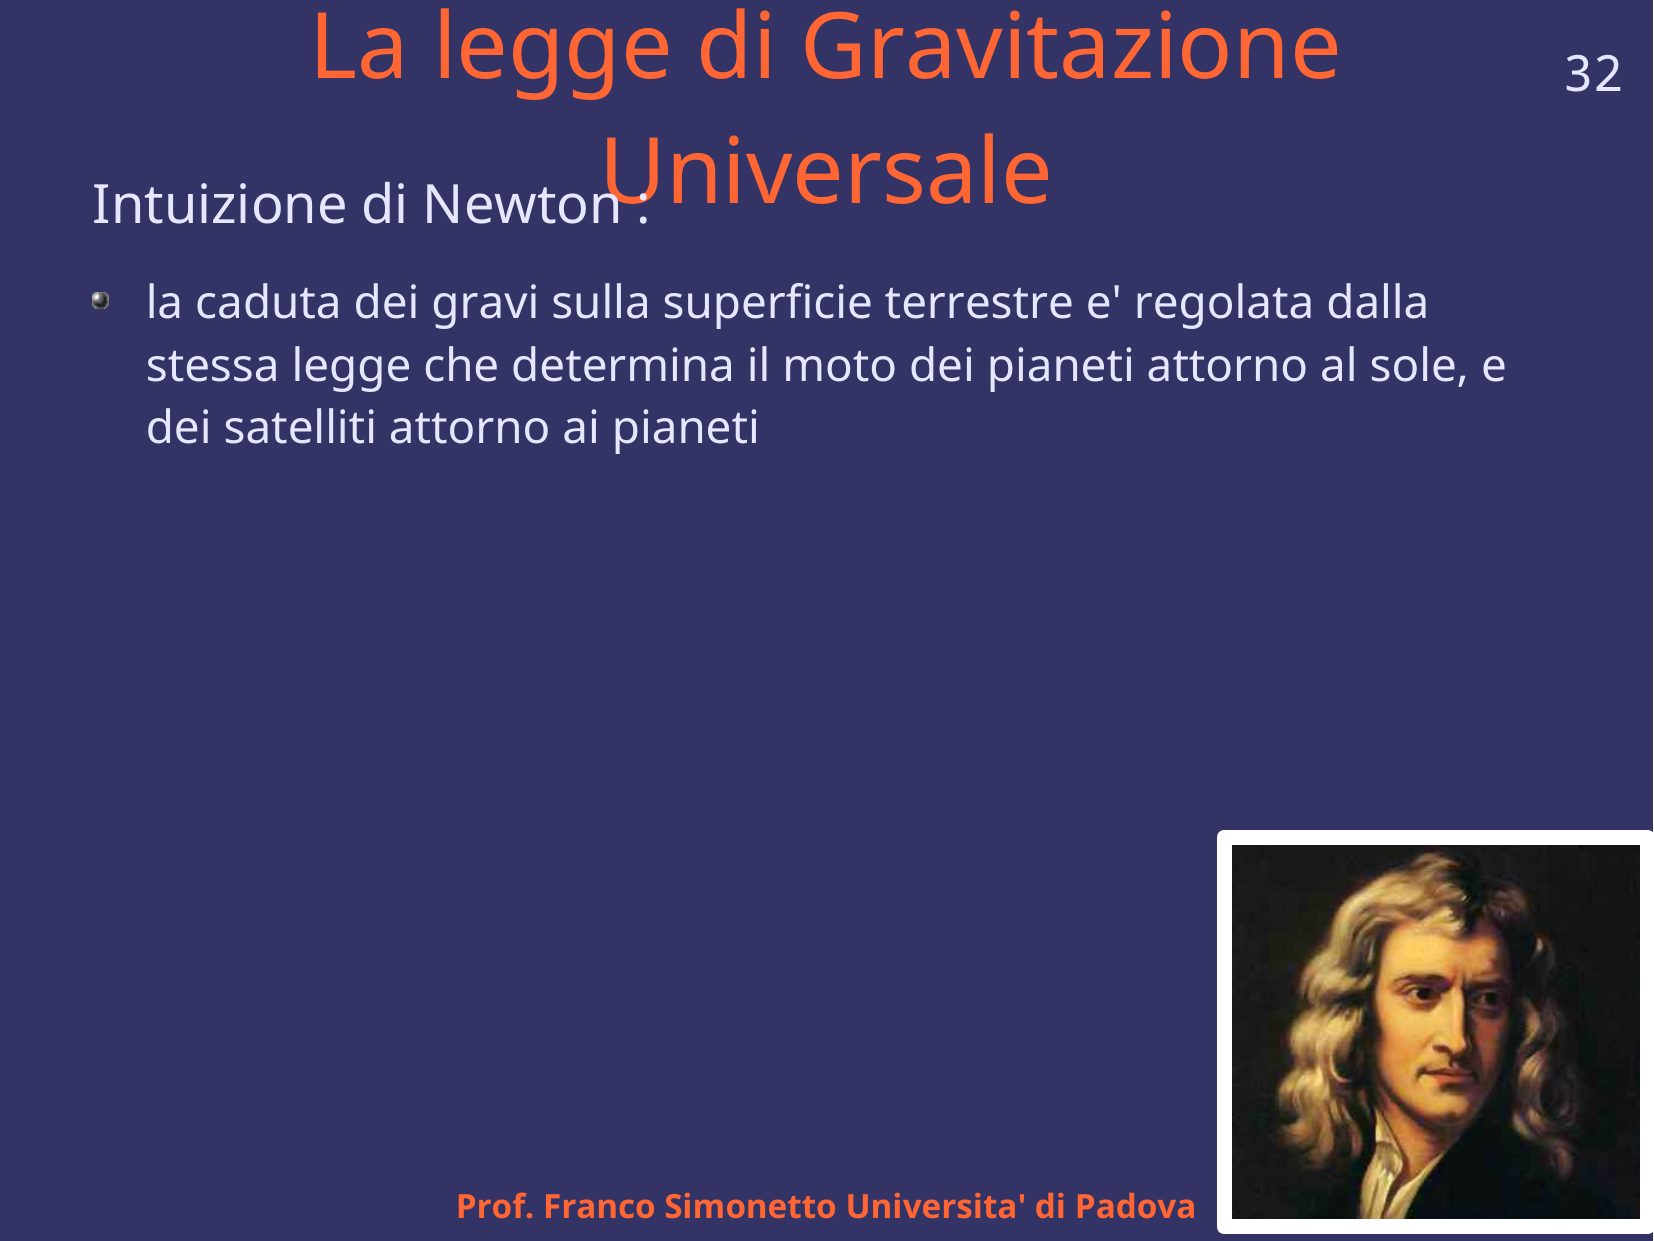

# La legge di Gravitazione Universale
32
Intuizione di Newton :
la caduta dei gravi sulla superficie terrestre e' regolata dalla stessa legge che determina il moto dei pianeti attorno al sole, e dei satelliti attorno ai pianeti